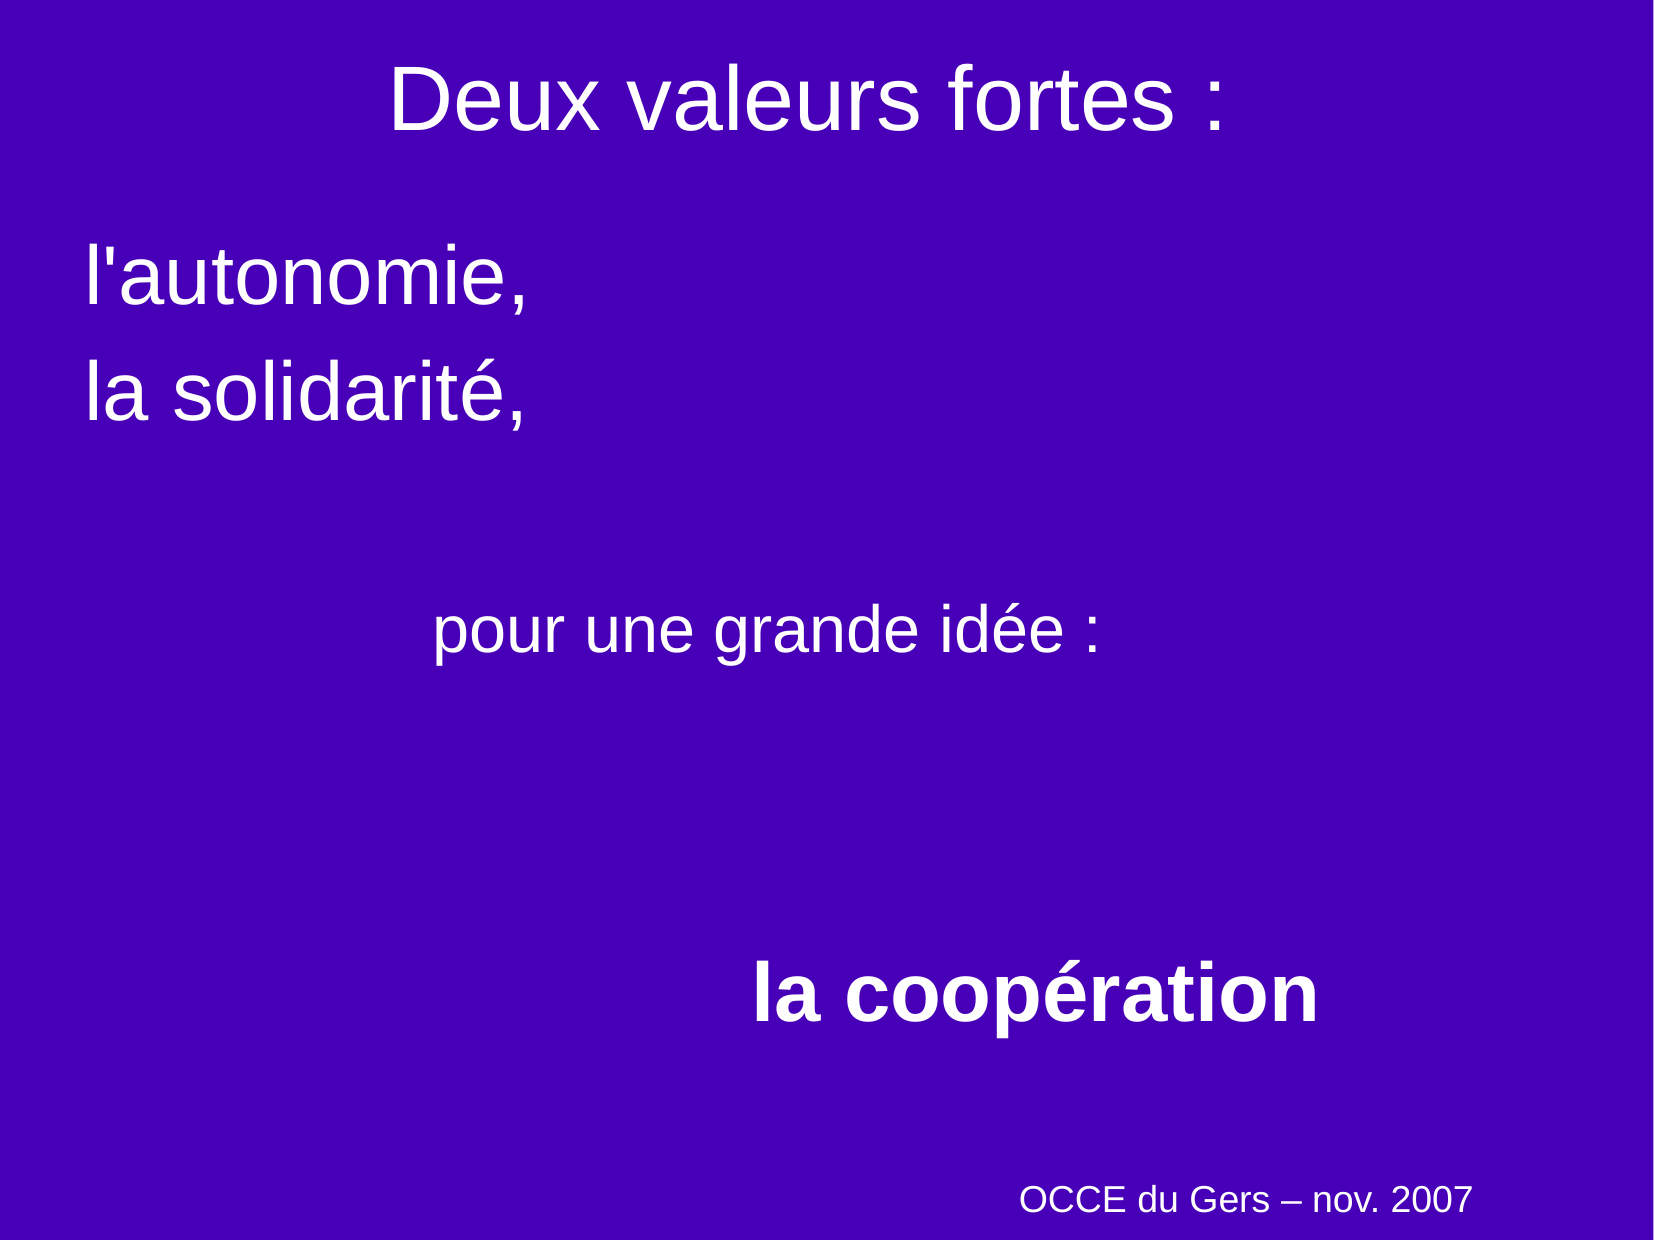

# Deux valeurs fortes :
l'autonomie,
la solidarité,
pour une grande idée :
la coopération
OCCE du Gers – nov. 2007